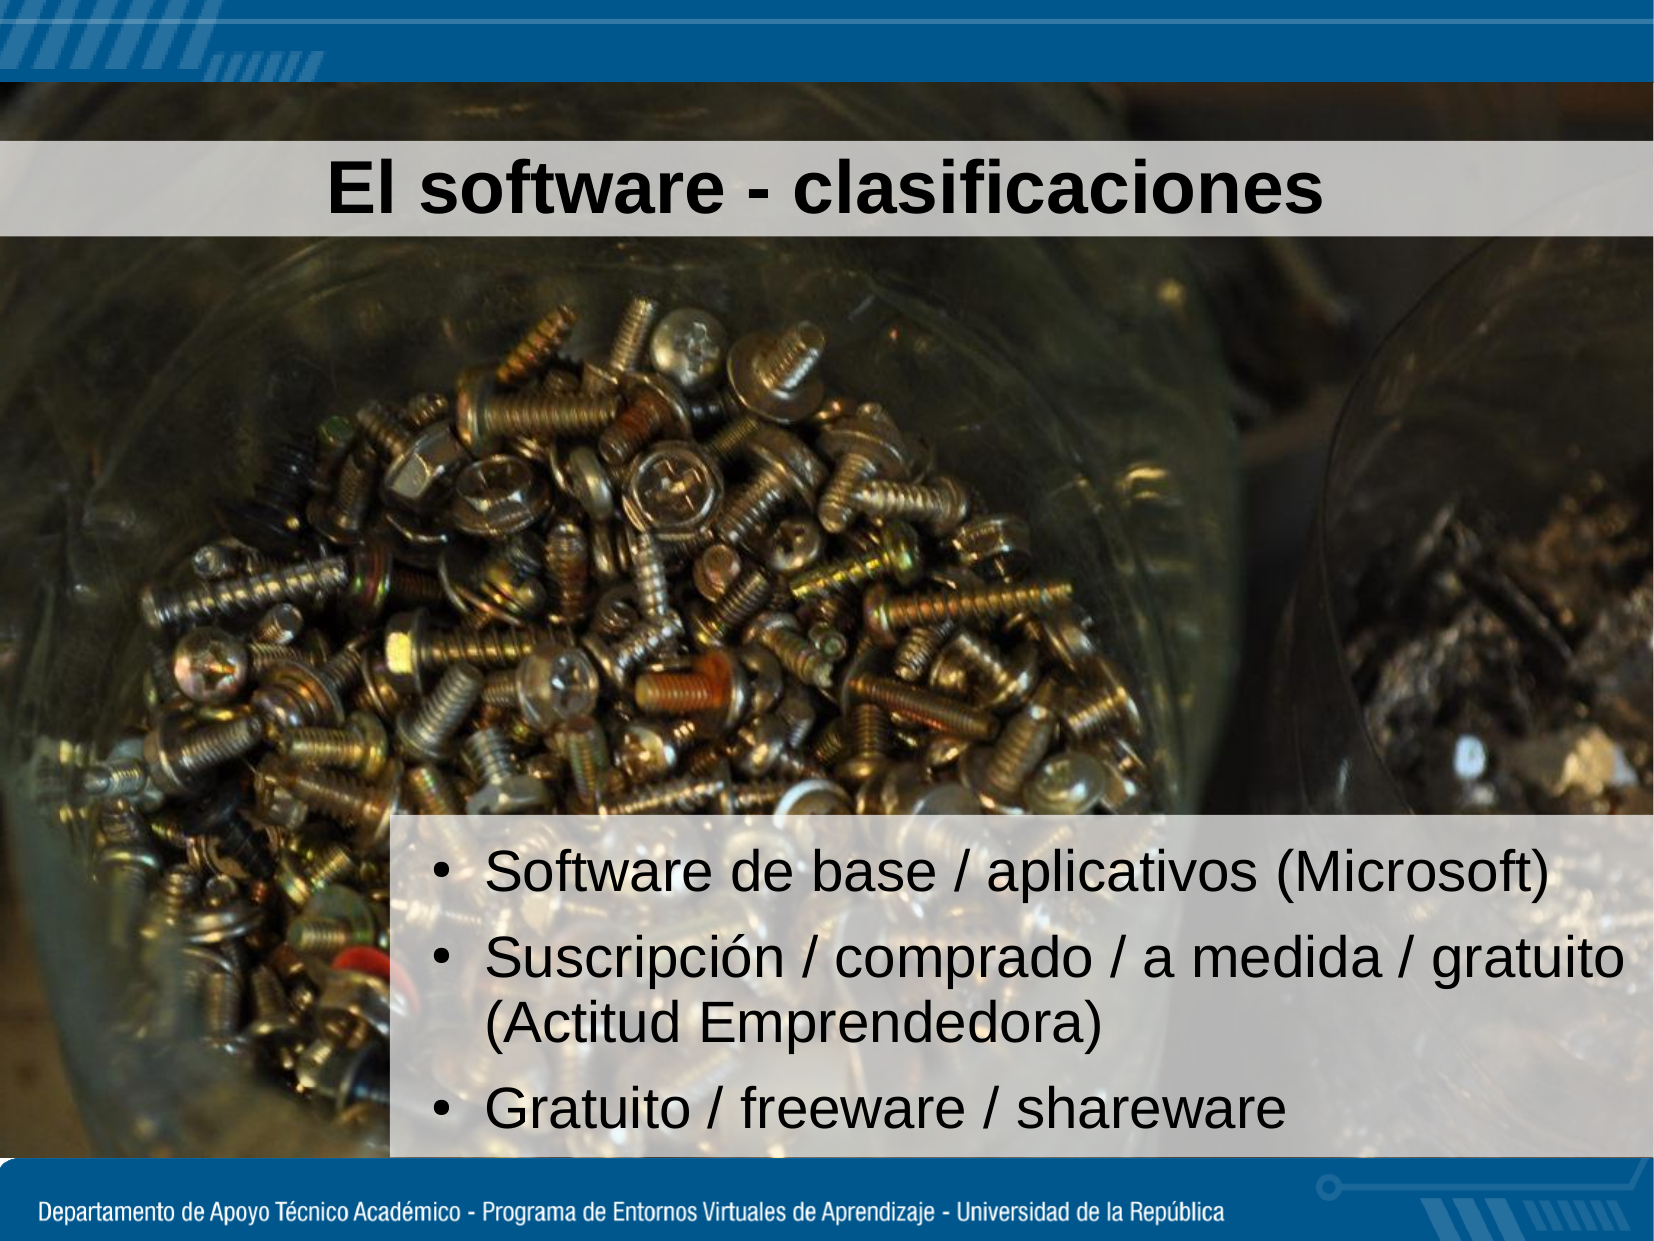

# El software - clasificaciones
Software de base / aplicativos (Microsoft)
Suscripción / comprado / a medida / gratuito (Actitud Emprendedora)
Gratuito / freeware / shareware